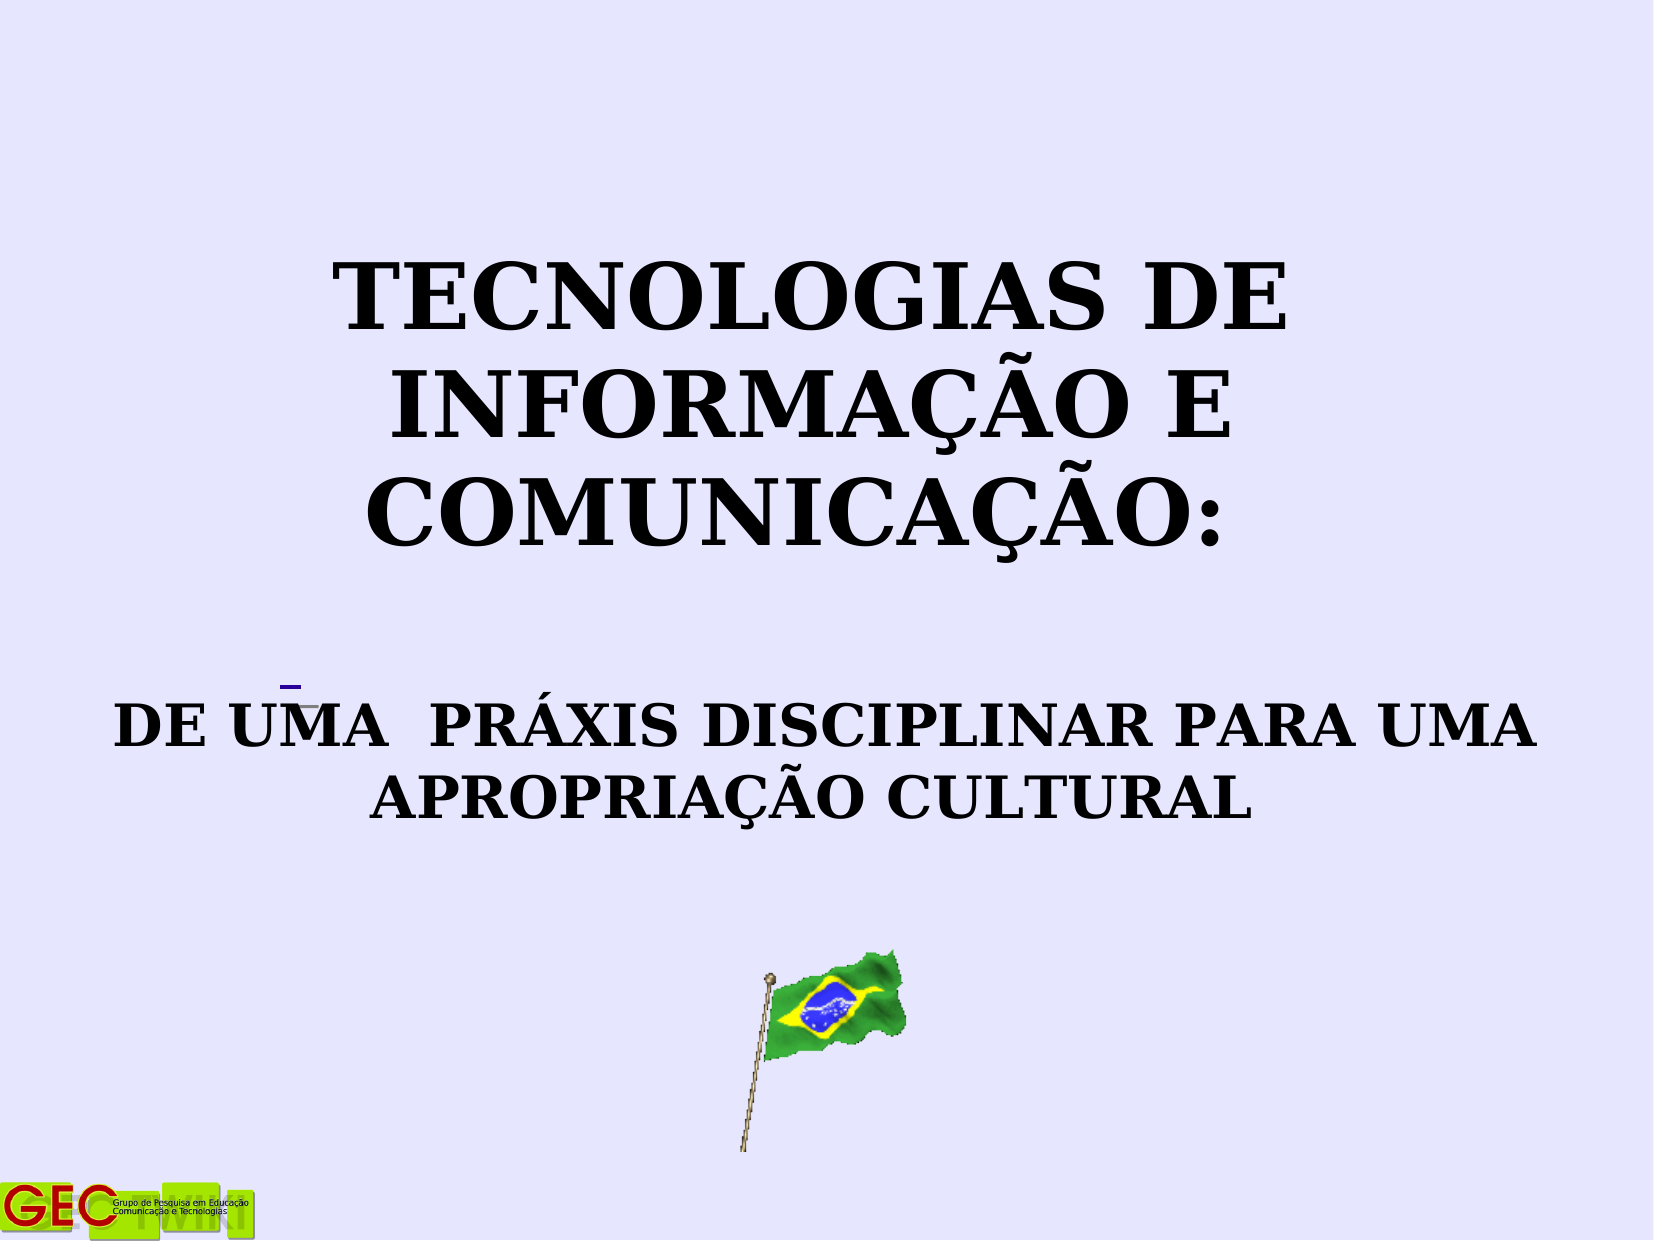

TECNOLOGIAS DE INFORMAÇÃO E COMUNICAÇÃO:
 DE UMA PRÁXIS DISCIPLINAR PARA UMA APROPRIAÇÃO CULTURAL